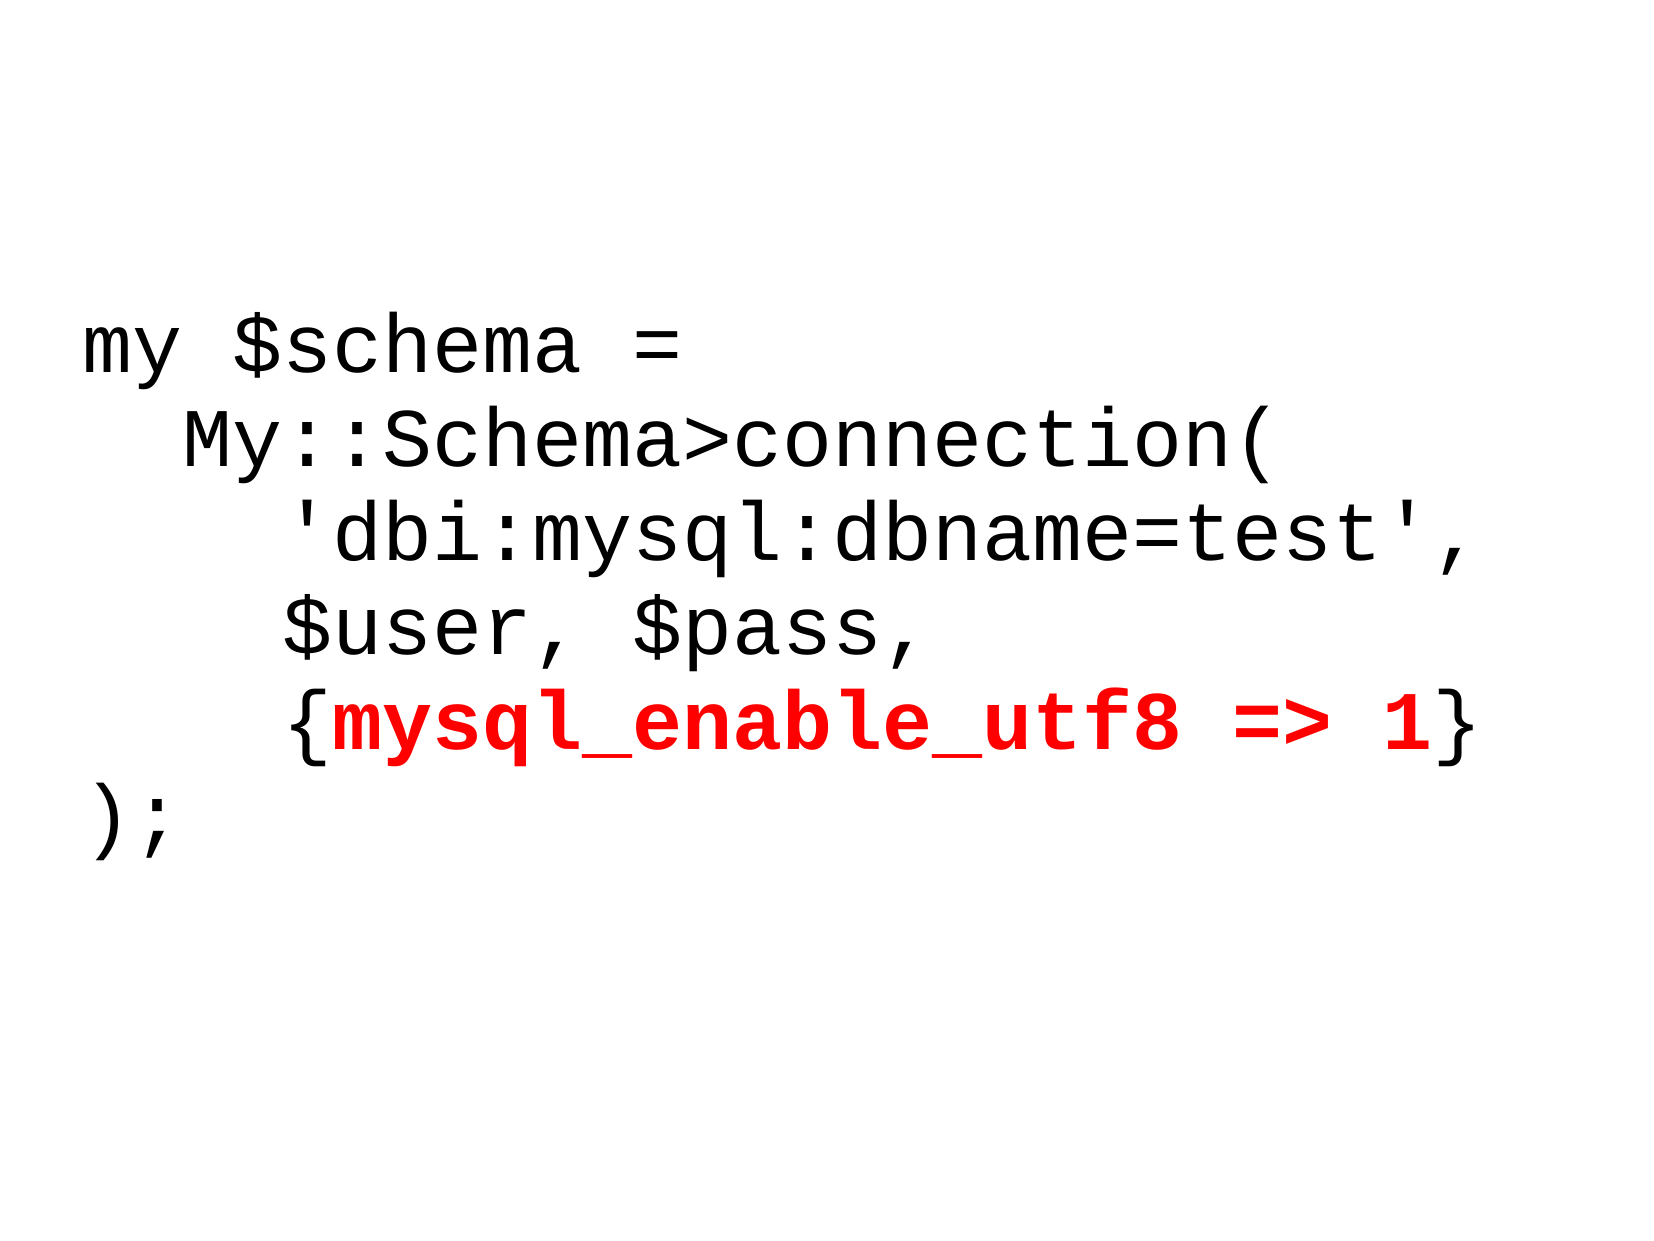

# my $schema = My::Schema>connection( 'dbi:mysql:dbname=test', $user, $pass, {mysql_enable_utf8 => 1} );